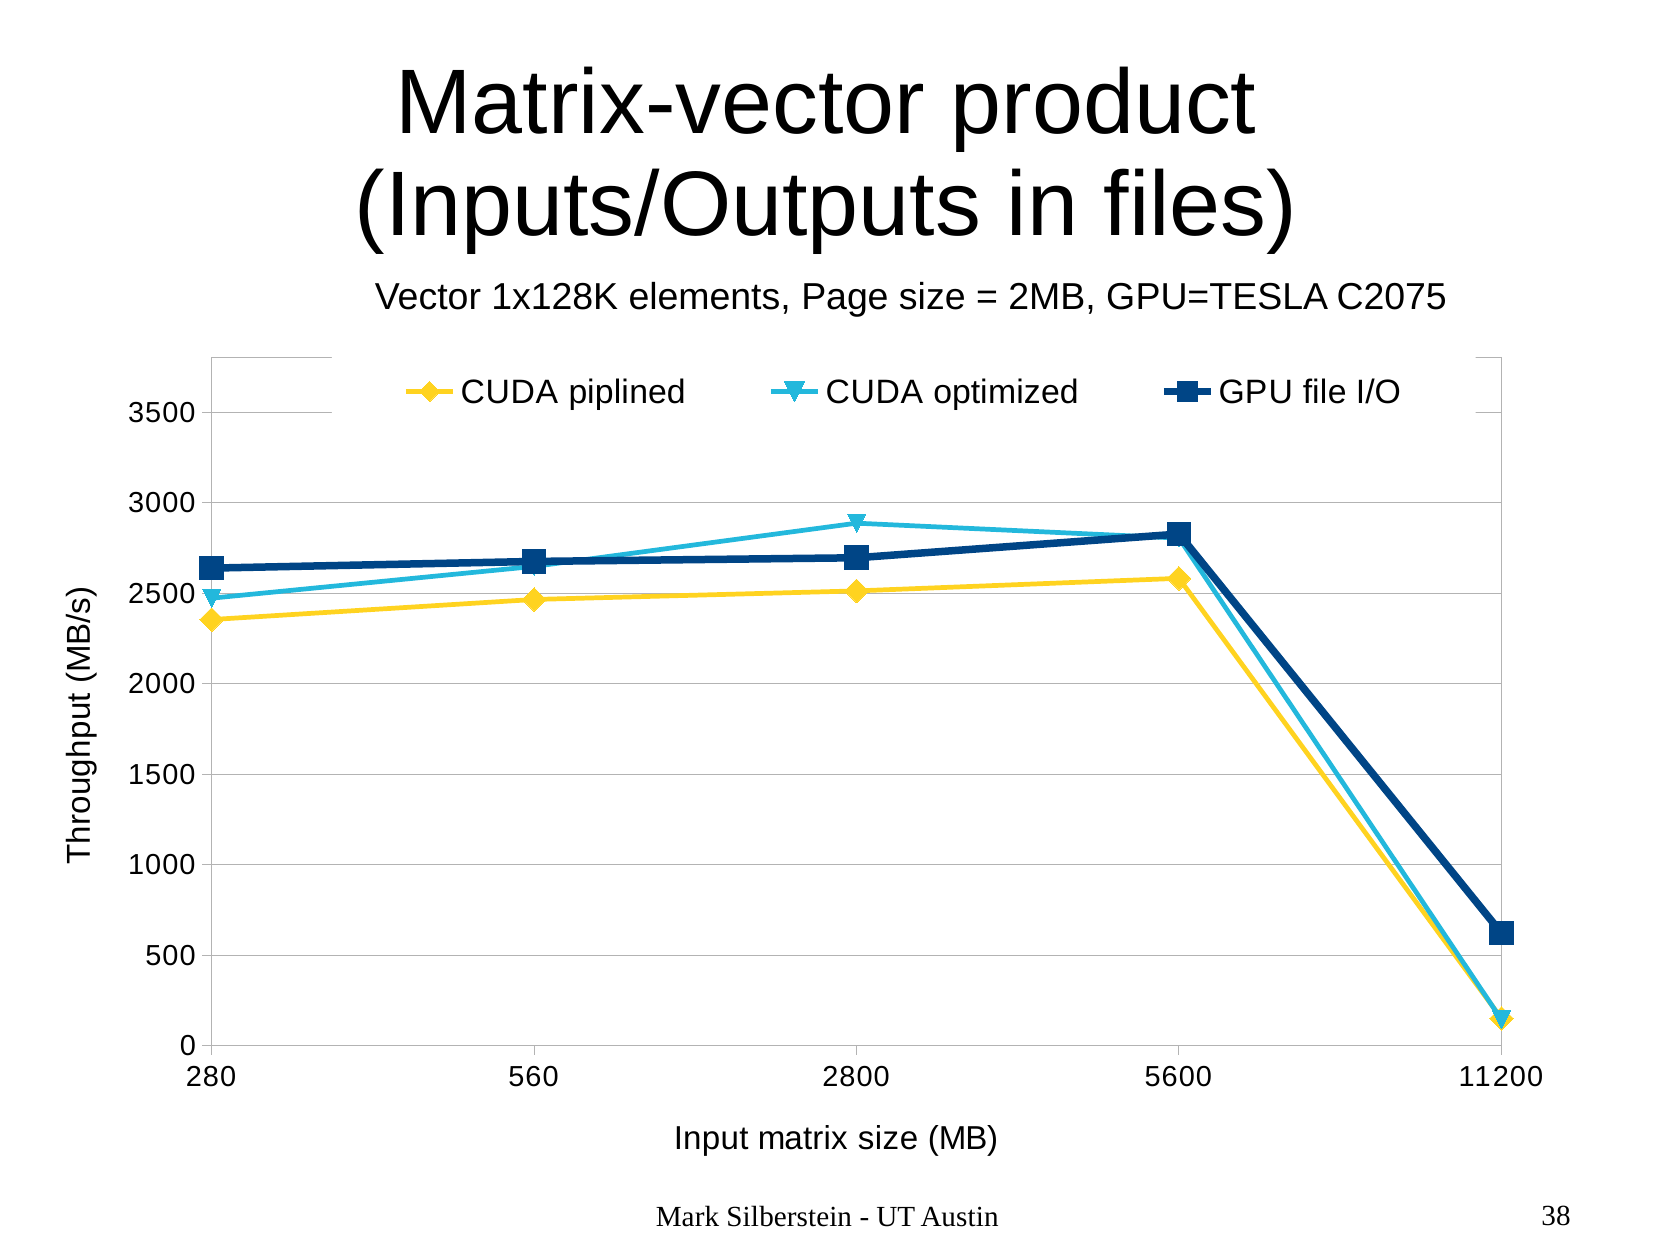

# Matrix-vector product (Inputs/Outputs in files)
Vector 1x128K elements, Page size = 2MB, GPU=TESLA C2075
### Chart
| Category | CUDA piplined | CUDA optimized | GPU file I/O |
|---|---|---|---|
| 280 | 2354.176 | 2472.448 | 2638.336 |
| 560 | 2465.28 | 2648.064 | 2675.2 |
| 2800 | 2512.384 | 2886.656 | 2695.68 |
| 5600 | 2582.016 | 2804.224 | 2826.752 |
| 11200 | 149.504 | 143.36 | 621.568 |38
Mark Silberstein - UT Austin